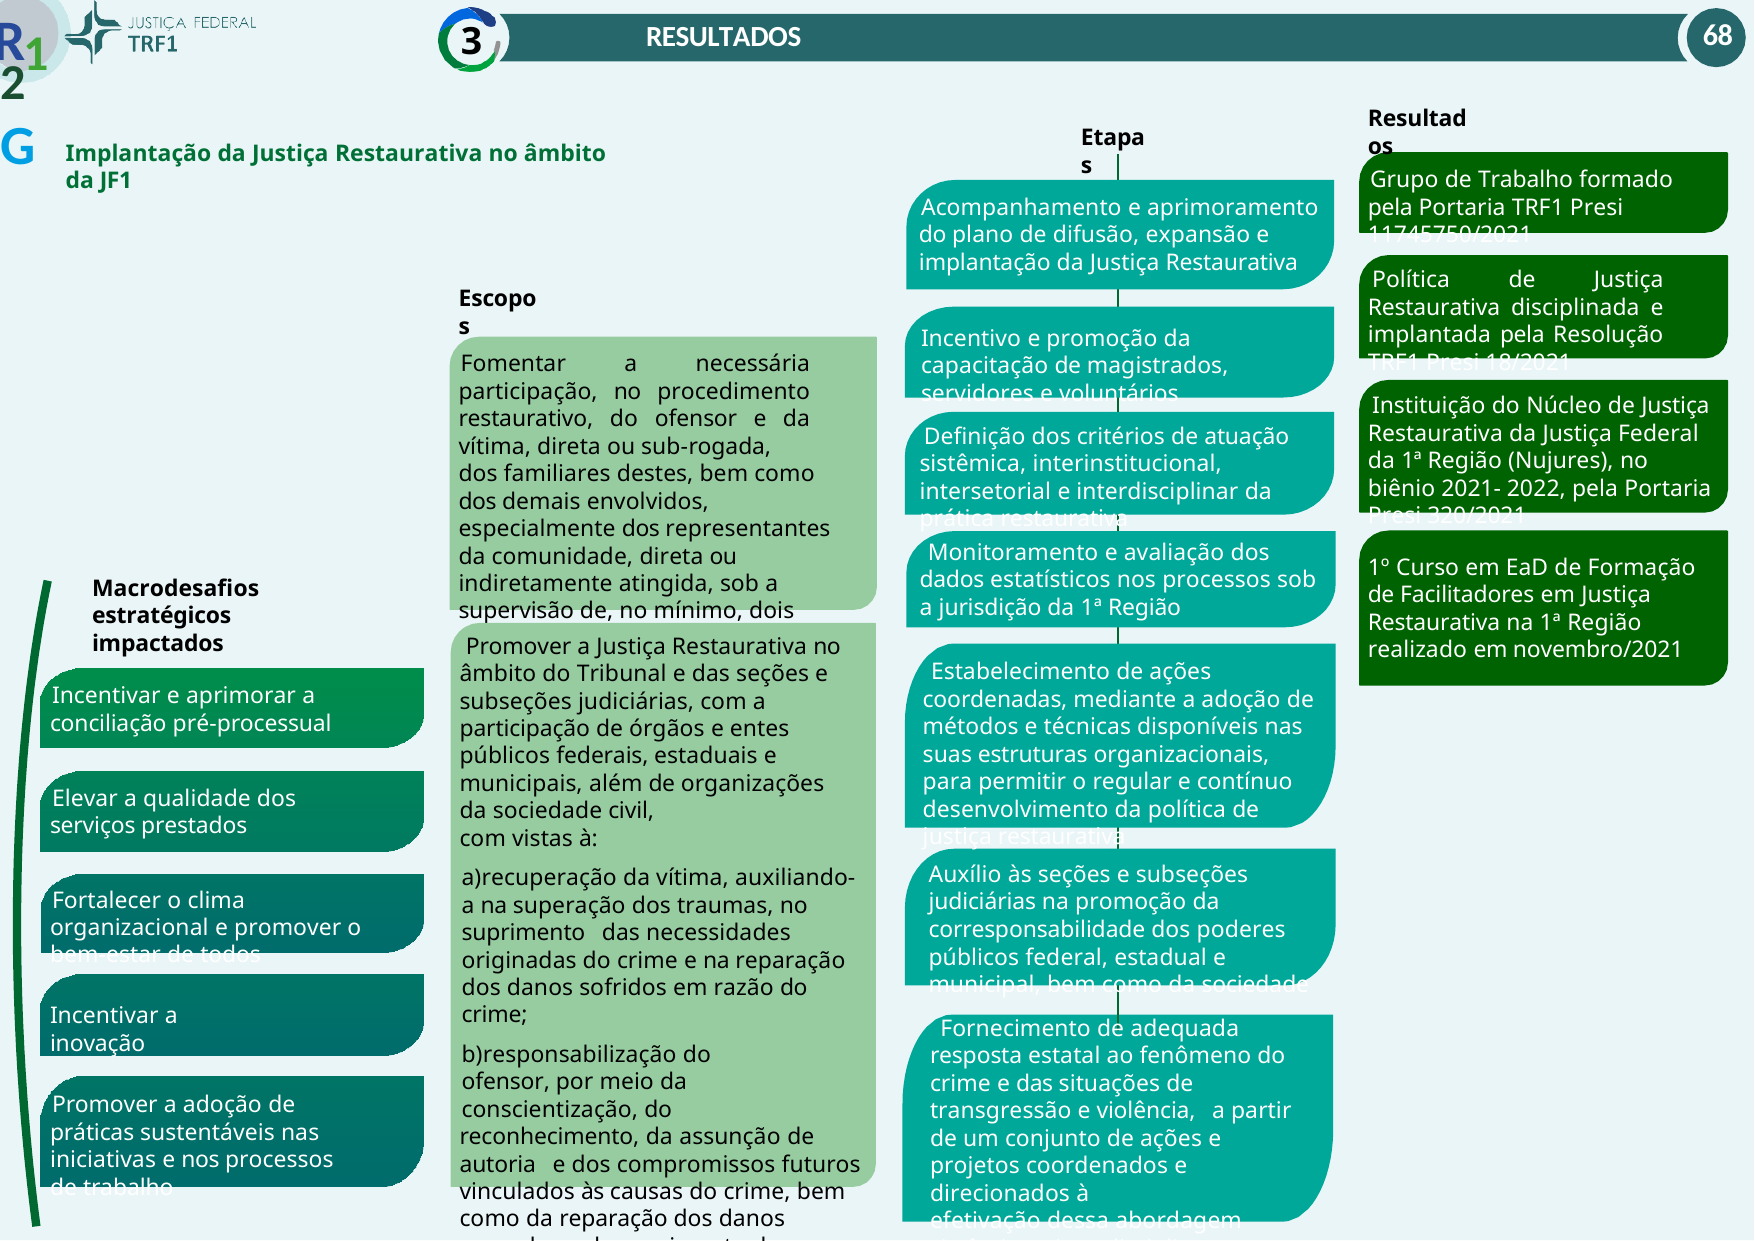

R
2G
68
3
RESULTADOS
1
Resultados
Etapas
Implantação da Justiça Restaurativa no âmbito da JF1
Grupo de Trabalho formado pela Portaria TRF1 Presi 11745750/2021
Acompanhamento e aprimoramento do plano de difusão, expansão e implantação da Justiça Restaurativa
Política de Justiça Restaurativa disciplinada e implantada pela Resolução TRF1 Presi 18/2021
Escopos
Incentivo e promoção da capacitação de magistrados, servidores e voluntários
Fomentar a necessária participação, no procedimento restaurativo, do ofensor e da vítima, direta ou sub-rogada,
dos familiares destes, bem como dos demais envolvidos, especialmente dos representantes da comunidade, direta ou indiretamente atingida, sob a supervisão de, no mínimo, dois facilitadores restaurativos
Instituição do Núcleo de Justiça Restaurativa da Justiça Federal da 1ª Região (Nujures), no biênio 2021- 2022, pela Portaria Presi 320/2021
Definição dos critérios de atuação sistêmica, interinstitucional, intersetorial e interdisciplinar da prática restaurativa
Monitoramento e avaliação dos dados estatísticos nos processos sob a jurisdição da 1ª Região
1º Curso em EaD de Formação de Facilitadores em Justiça Restaurativa na 1ª Região realizado em novembro/2021
Macrodesafios estratégicos impactados
Promover a Justiça Restaurativa no âmbito do Tribunal e das seções e subseções judiciárias, com a participação de órgãos e entes públicos federais, estaduais e municipais, além de organizações da sociedade civil,
com vistas à:
recuperação da vítima, auxiliando-a na superação dos traumas, no suprimento das necessidades originadas do crime e na reparação dos danos sofridos em razão do crime;
responsabilização do ofensor, por meio da conscientização, do
reconhecimento, da assunção de autoria e dos compromissos futuros vinculados às causas do crime, bem como da reparação dos danos causados e do suprimento das necessidades que levaram ao crime.
Estabelecimento de ações coordenadas, mediante a adoção de métodos e técnicas disponíveis nas suas estruturas organizacionais, para permitir o regular e contínuo desenvolvimento da política de justiça restaurativa
Incentivar e aprimorar a conciliação pré-processual
Elevar a qualidade dos serviços prestados
Auxílio às seções e subseções judiciárias na promoção da corresponsabilidade dos poderes públicos federal, estadual e municipal, bem como da sociedade
Fortalecer o clima organizacional e promover o bem-estar de todos
Incentivar a inovação
Fornecimento de adequada resposta estatal ao fenômeno do crime e das situações de transgressão e violência, a partir de um conjunto de ações e projetos coordenados e direcionados à
efetivação dessa abordagem sistêmica e interdisciplinar
Promover a adoção de práticas sustentáveis nas iniciativas e nos processos de trabalho